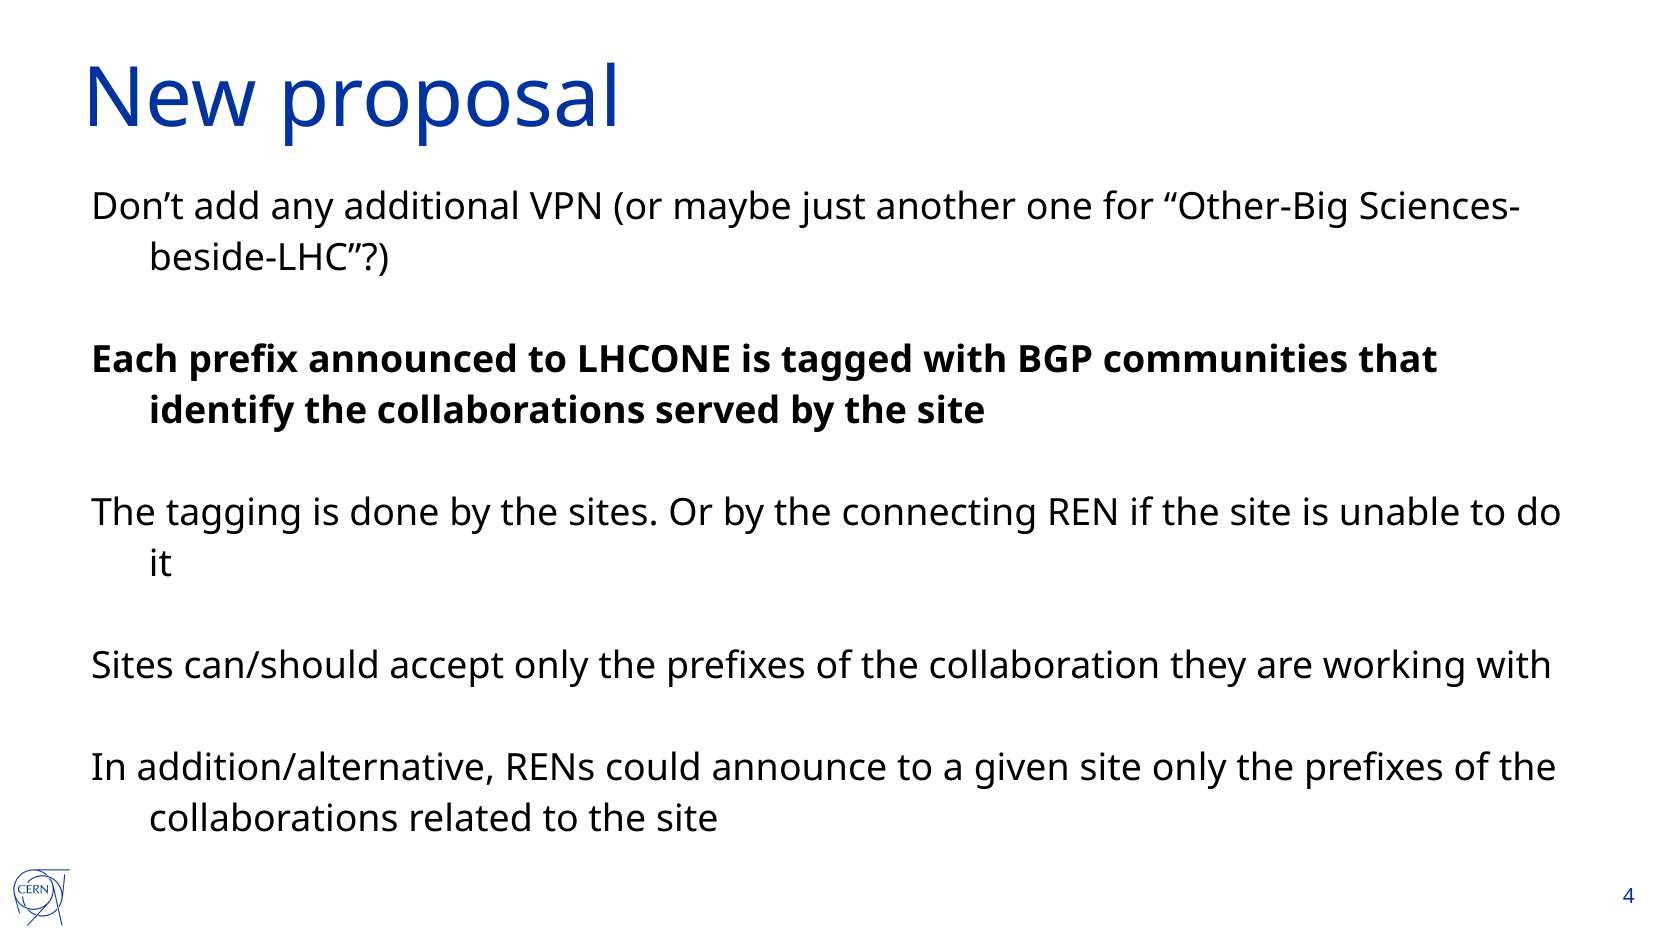

# New proposal
Don’t add any additional VPN (or maybe just another one for “Other-Big Sciences-beside-LHC”?)
Each prefix announced to LHCONE is tagged with BGP communities that identify the collaborations served by the site
The tagging is done by the sites. Or by the connecting REN if the site is unable to do it
Sites can/should accept only the prefixes of the collaboration they are working with
In addition/alternative, RENs could announce to a given site only the prefixes of the collaborations related to the site